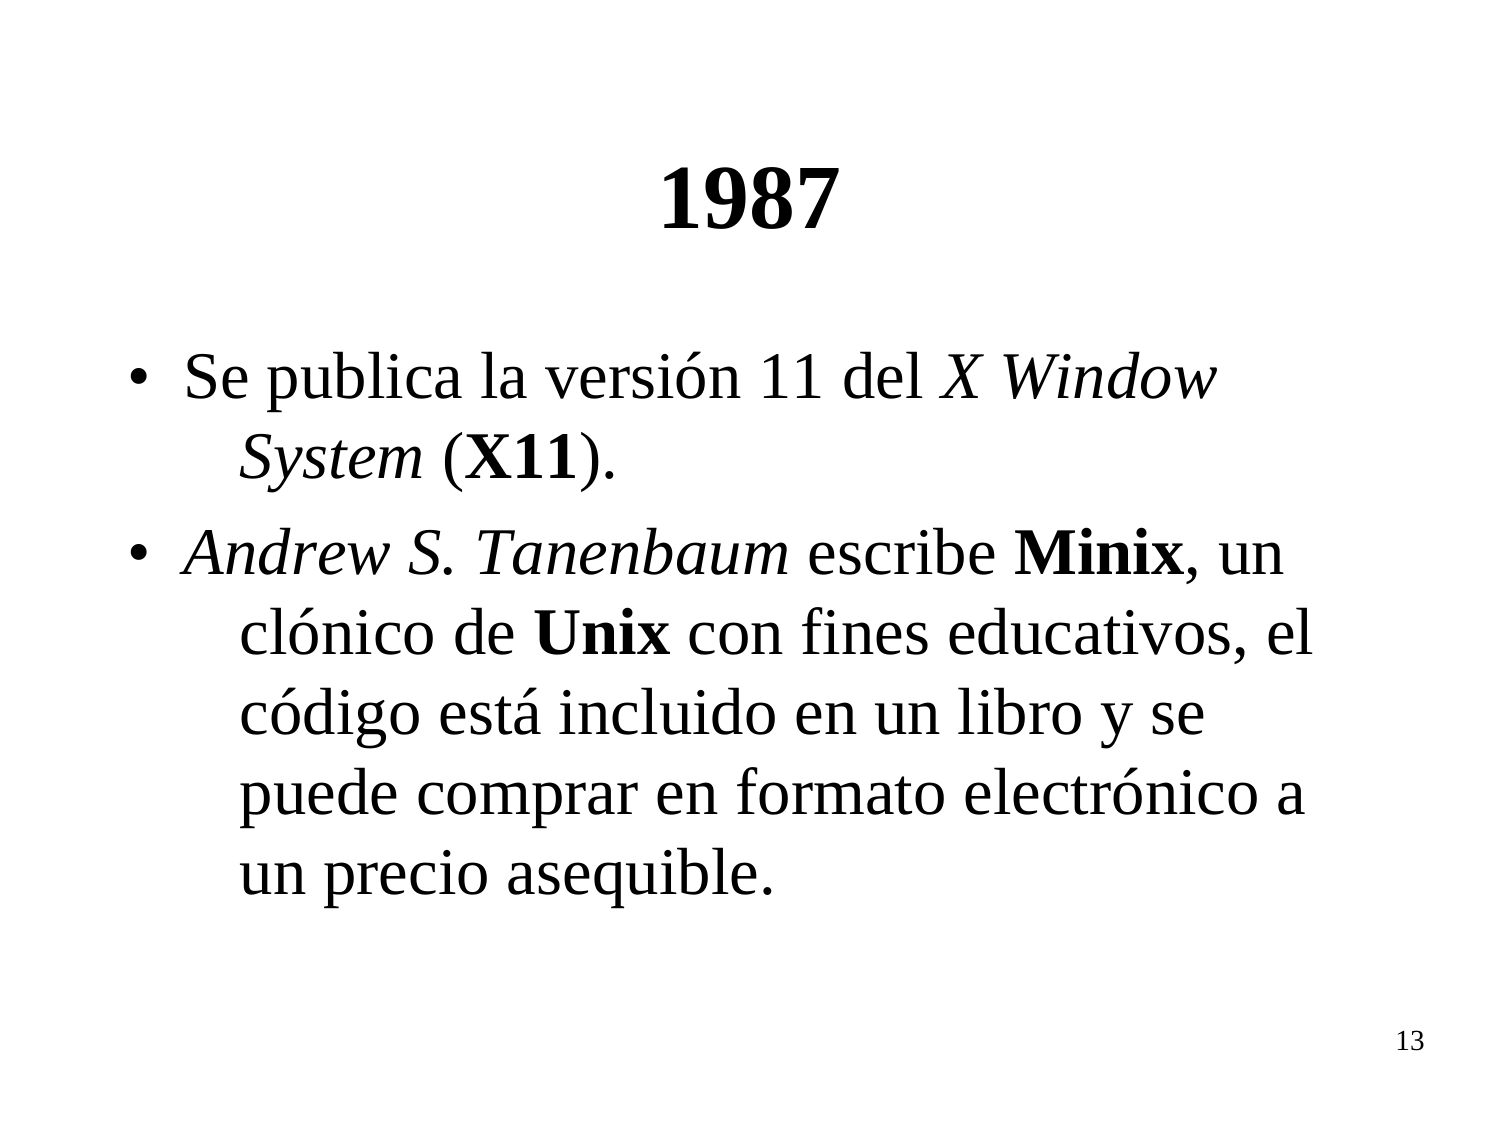

# 1987
Se publica la versión 11 del X Window System (X11).
Andrew S. Tanenbaum escribe Minix, un clónico de Unix con fines educativos, el código está incluido en un libro y se puede comprar en formato electrónico a un precio asequible.
13